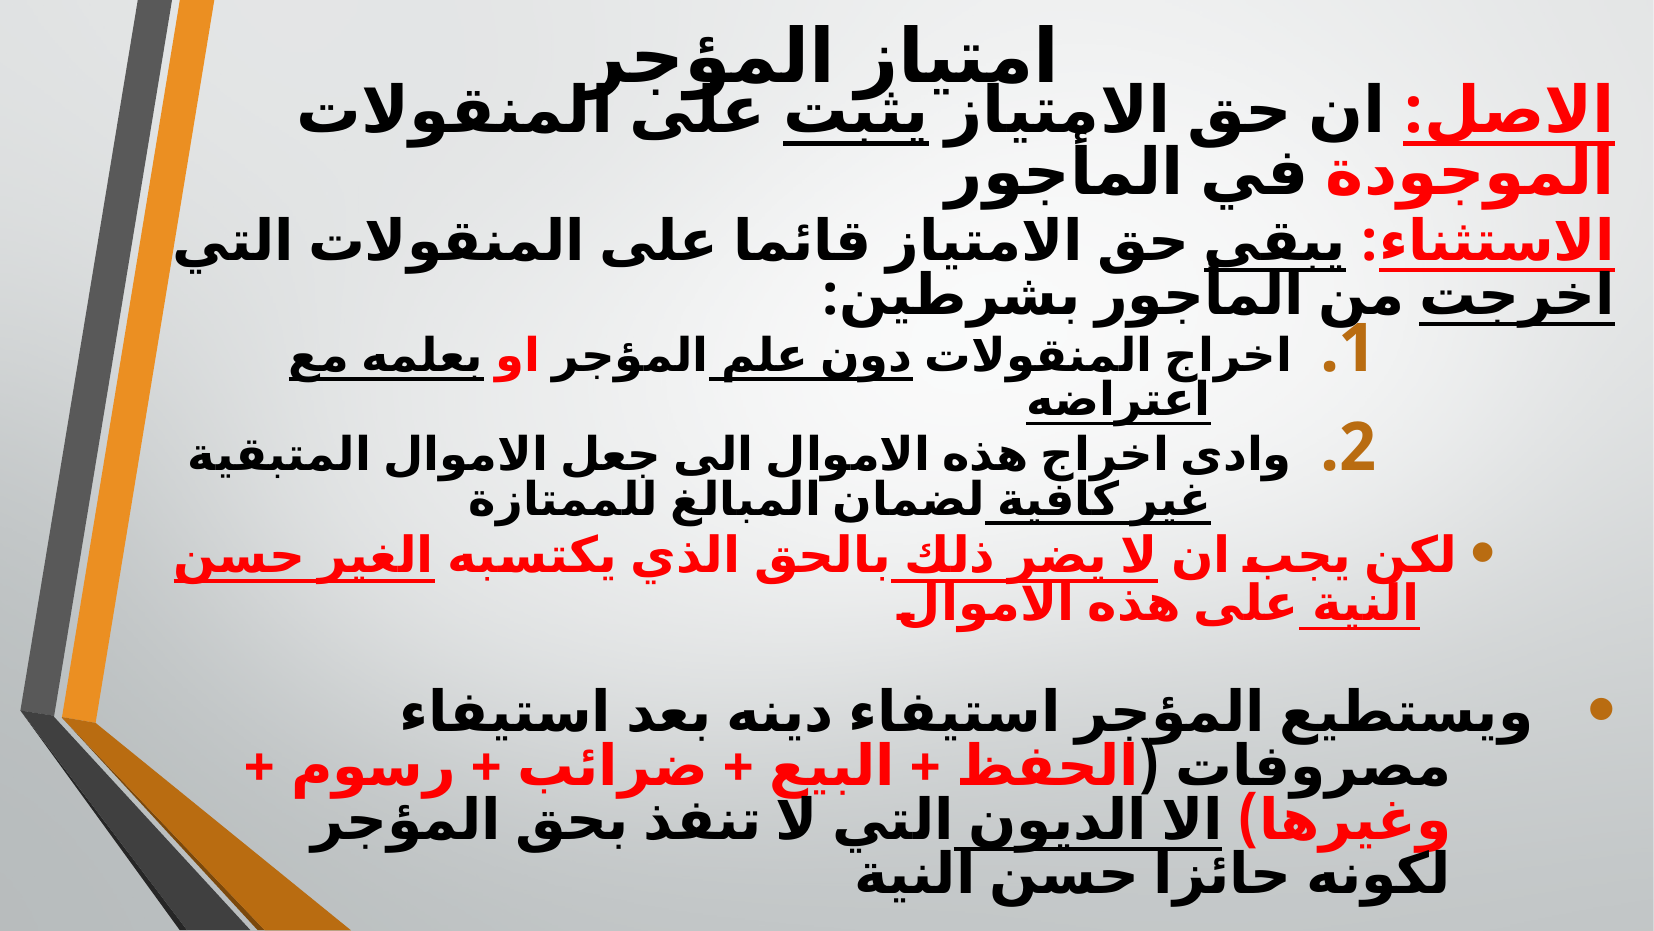

# امتياز المؤجر
الاصل: ان حق الامتياز يثبت على المنقولات الموجودة في المأجور
الاستثناء: يبقى حق الامتياز قائما على المنقولات التي اخرجت من المأجور بشرطين:
اخراج المنقولات دون علم المؤجر او بعلمه مع اعتراضه
وادى اخراج هذه الاموال الى جعل الاموال المتبقية غير كافية لضمان المبالغ للممتازة
لكن يجب ان لا يضر ذلك بالحق الذي يكتسبه الغير حسن النية على هذه الاموال
ويستطيع المؤجر استيفاء دينه بعد استيفاء مصروفات (الحفظ + البيع + ضرائب + رسوم + وغيرها) الا الديون التي لا تنفذ بحق المؤجر لكونه حائزا حسن النية